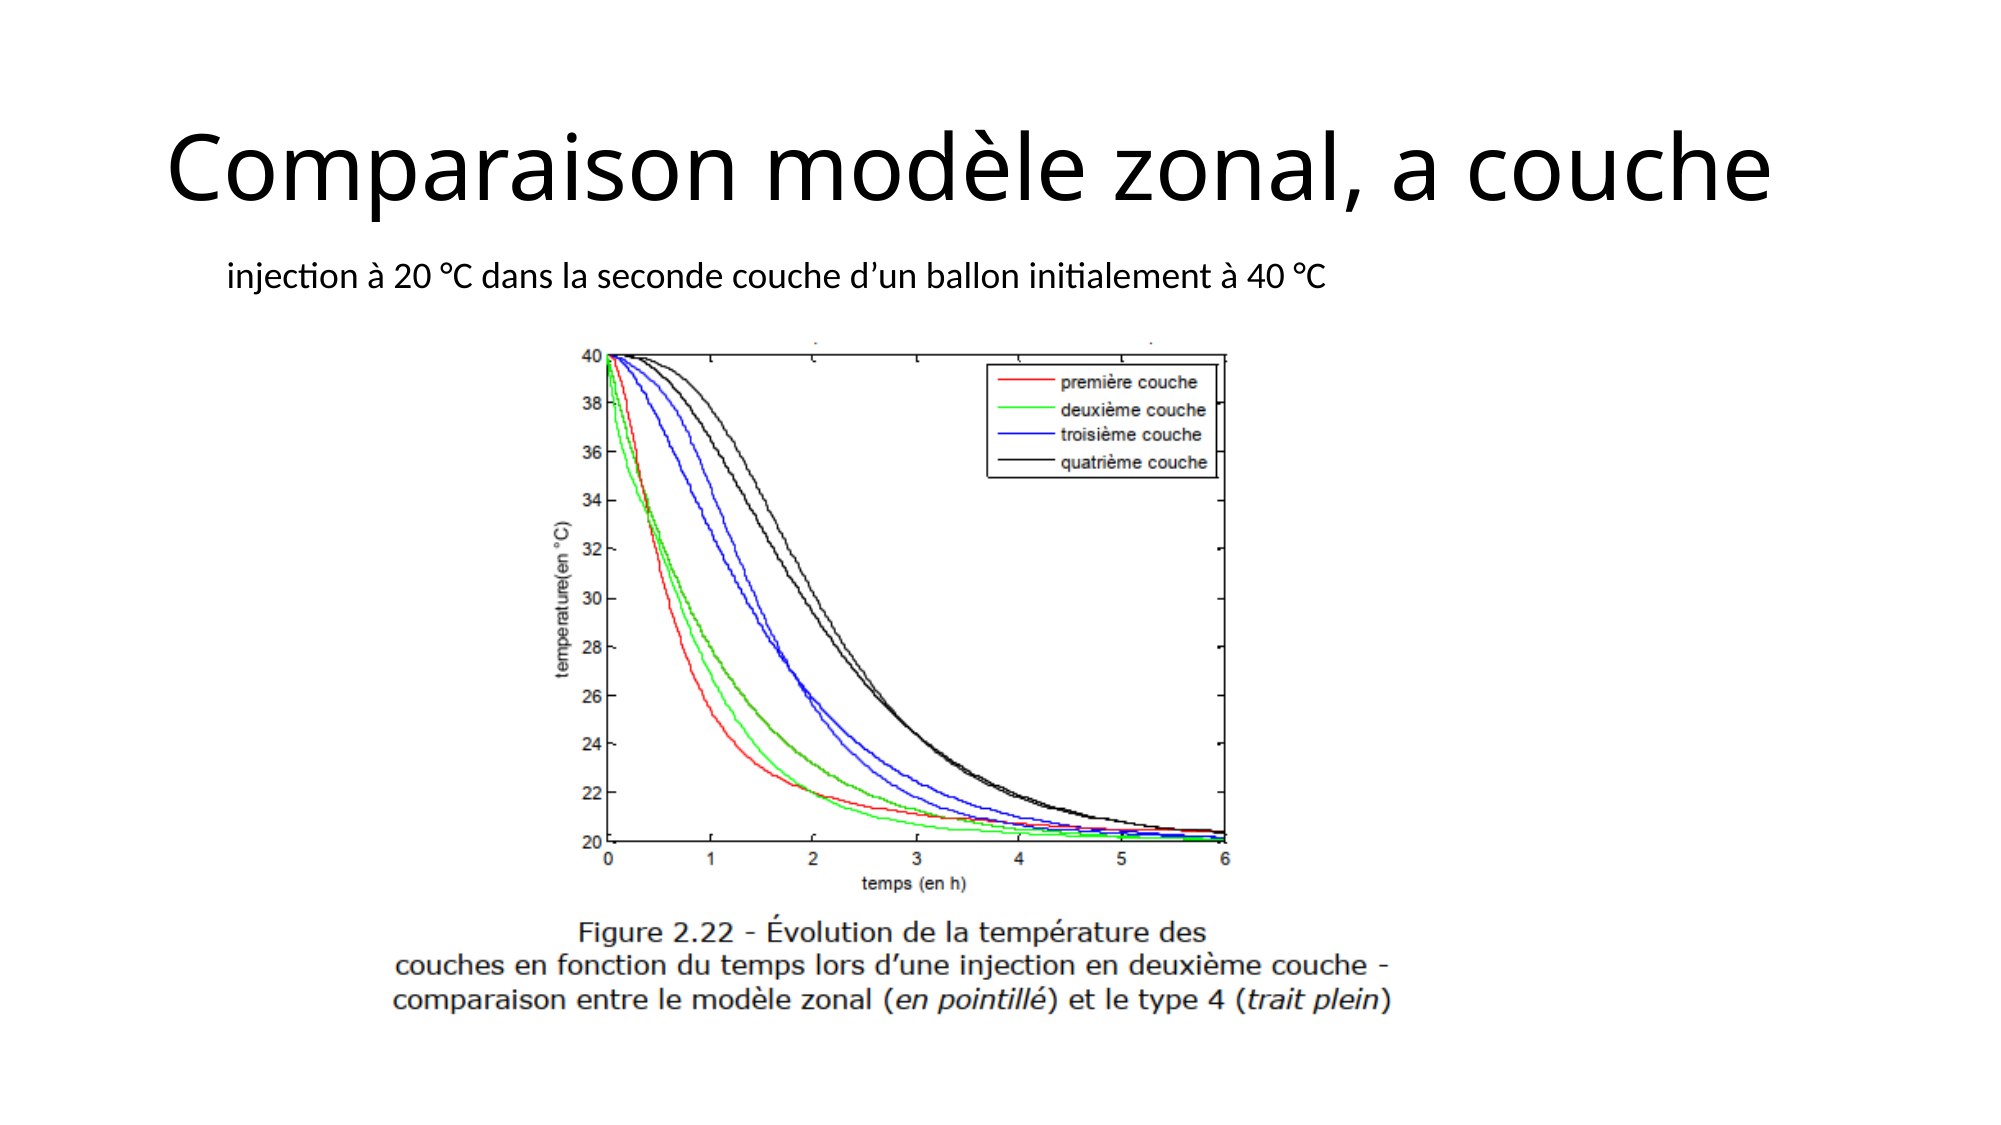

# Comparaison modèle zonal, a couche
injection à 20 °C dans la seconde couche d’un ballon initialement à 40 °C